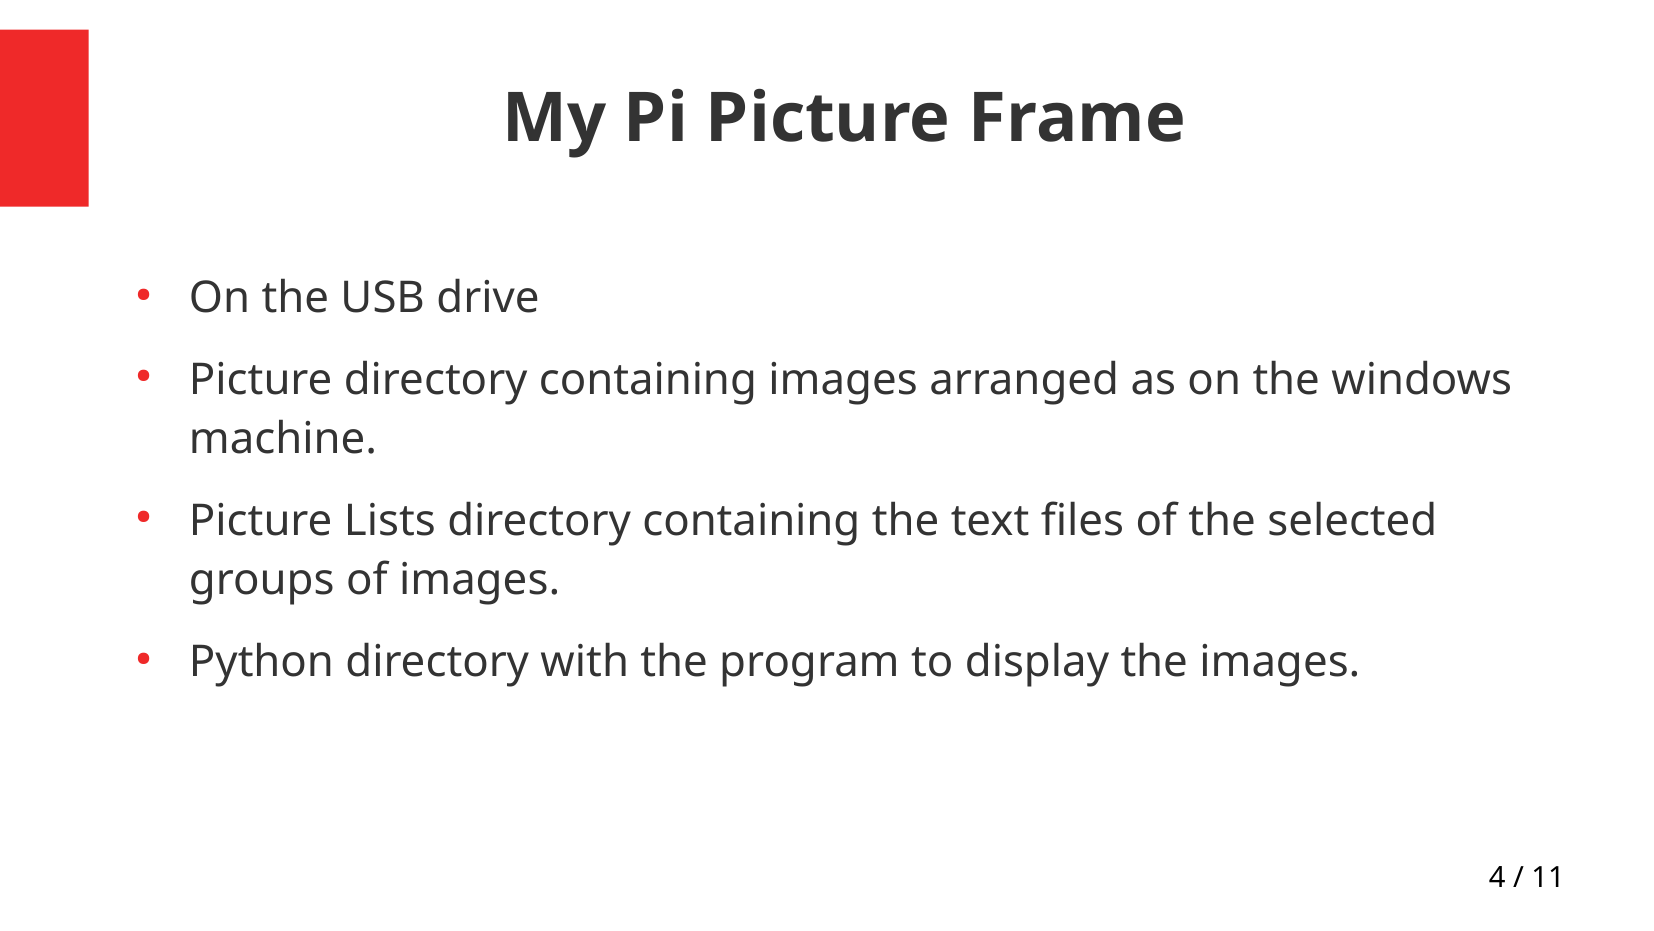

# My Pi Picture Frame
On the USB drive
Picture directory containing images arranged as on the windows machine.
Picture Lists directory containing the text files of the selected groups of images.
Python directory with the program to display the images.
4